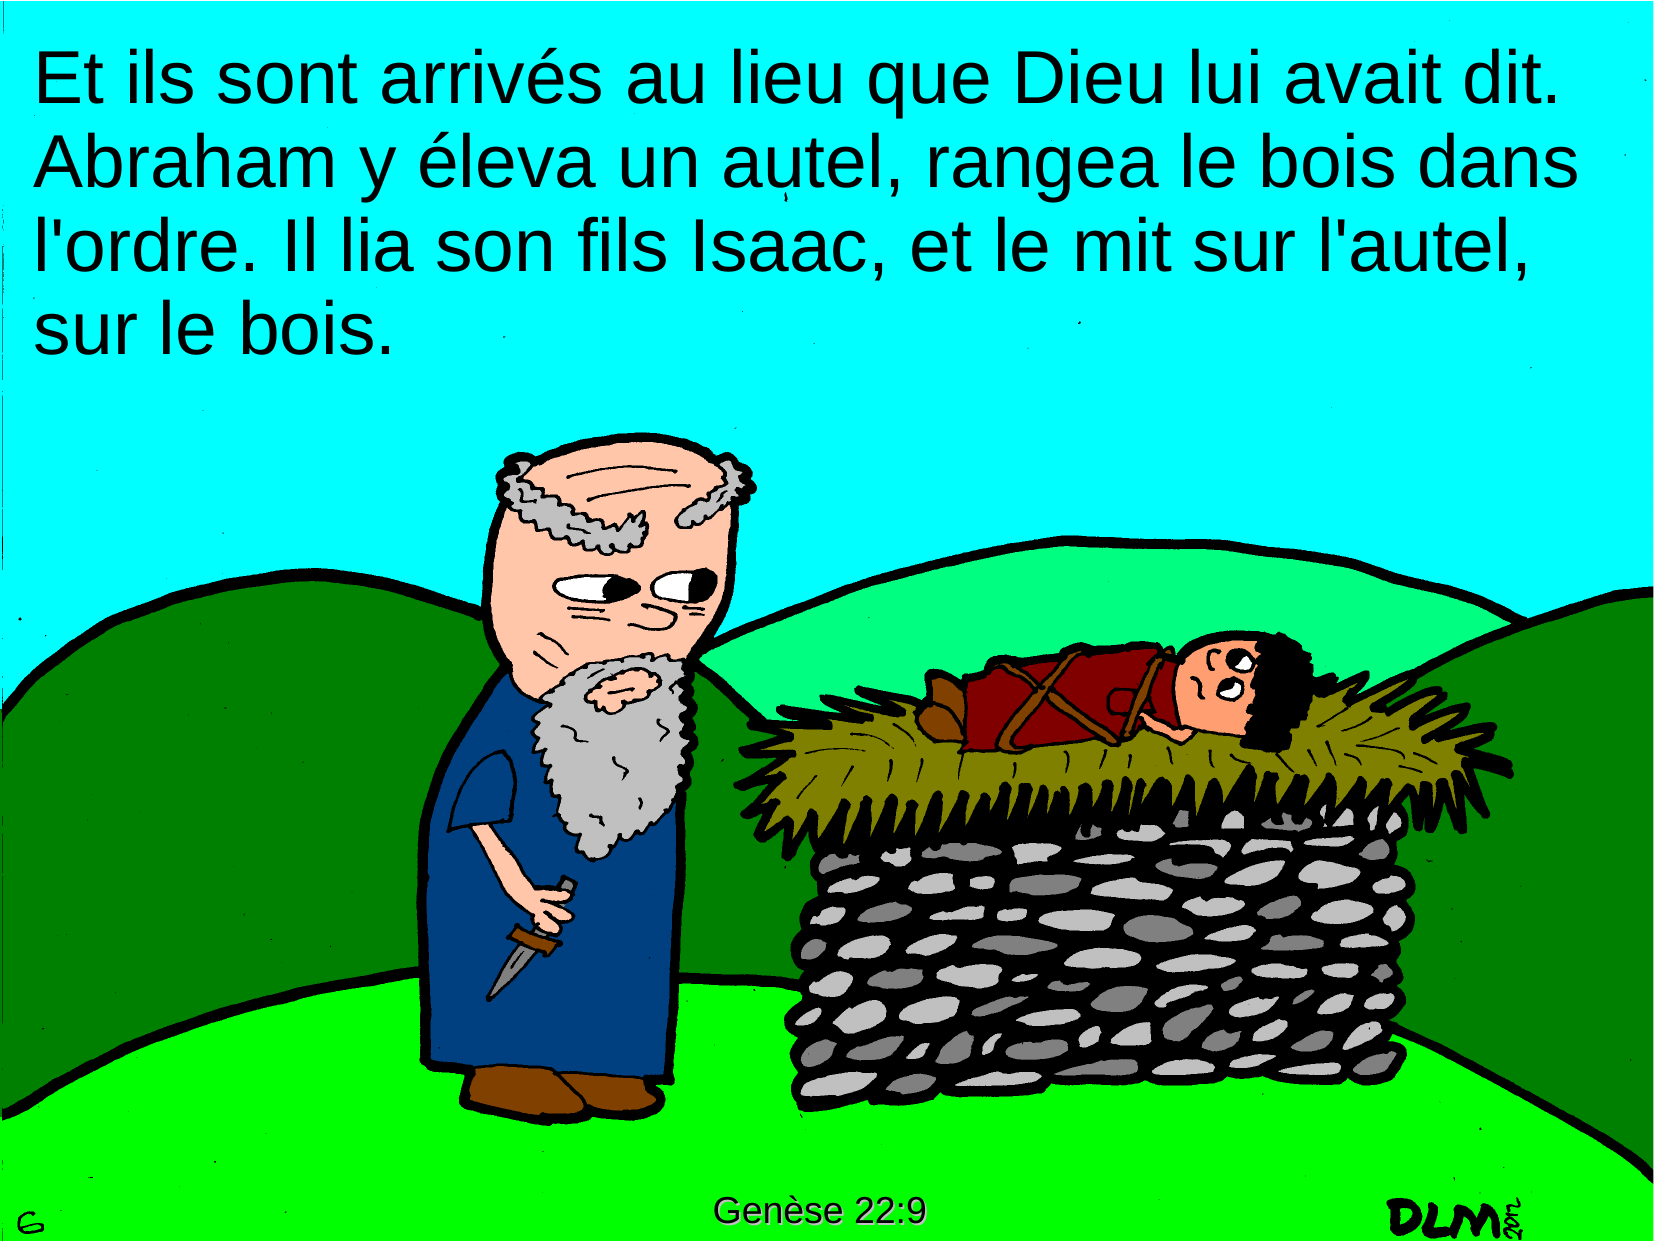

Et ils sont arrivés au lieu que Dieu lui avait dit. Abraham y éleva un autel, rangea le bois dans l'ordre. Il lia son fils Isaac, et le mit sur l'autel, sur le bois.
Genèse 22:9